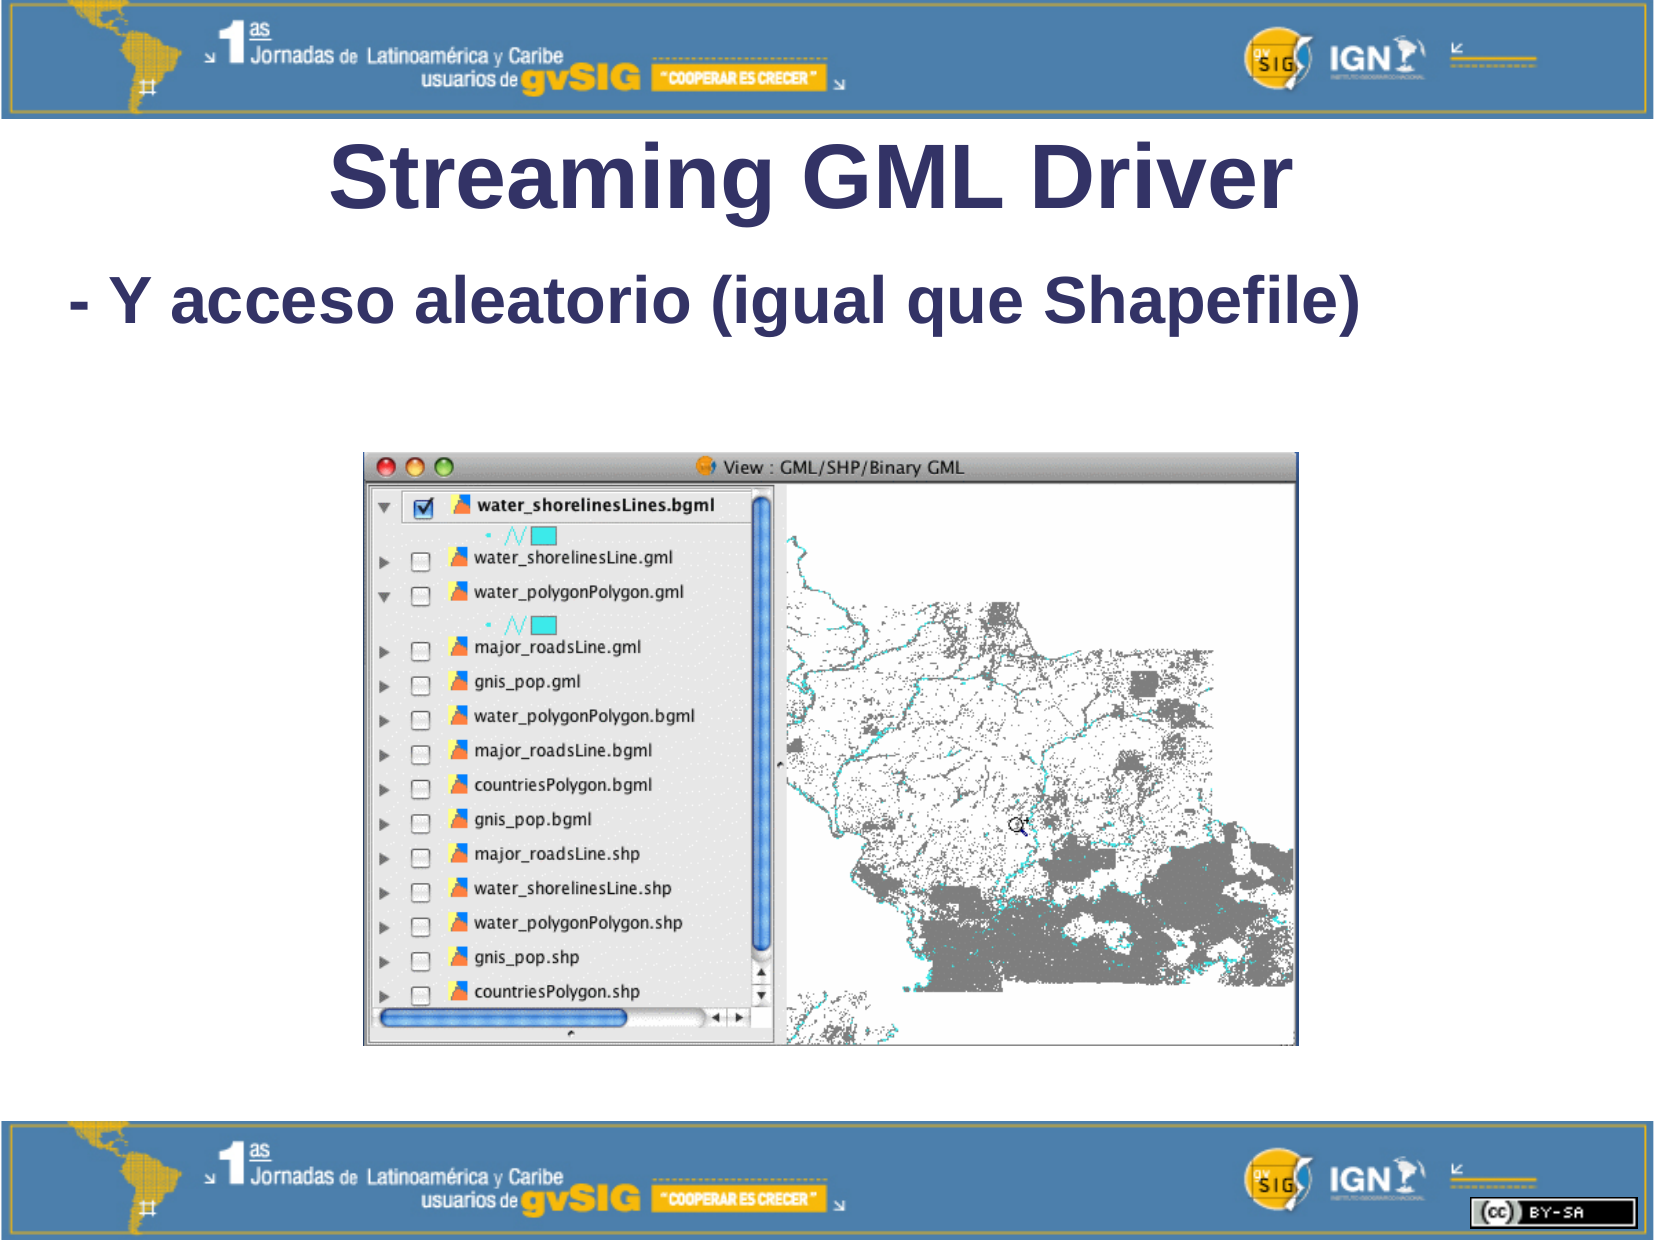

Streaming GML Driver
- Y acceso aleatorio (igual que Shapefile)